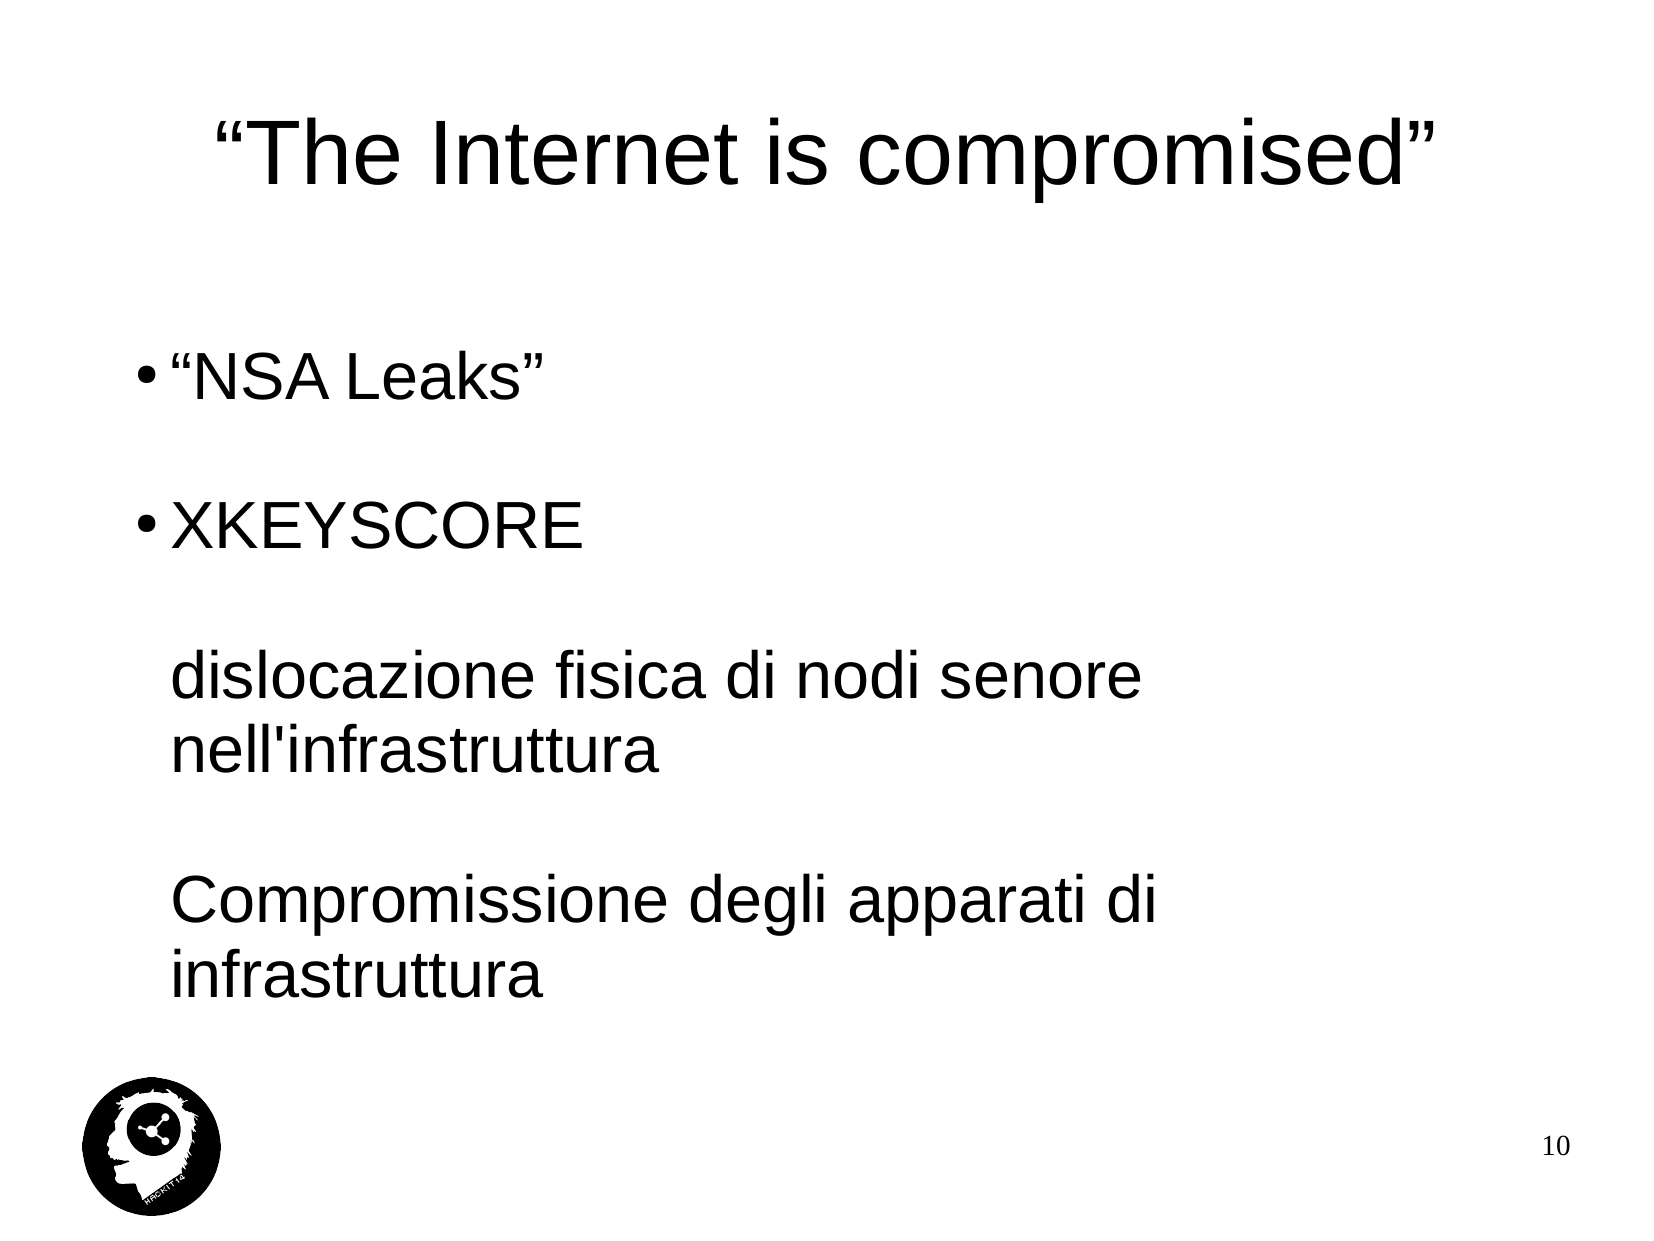

# “The Internet is compromised”
“NSA Leaks”
XKEYSCORE
dislocazione fisica di nodi senore nell'infrastruttura
Compromissione degli apparati di infrastruttura
10